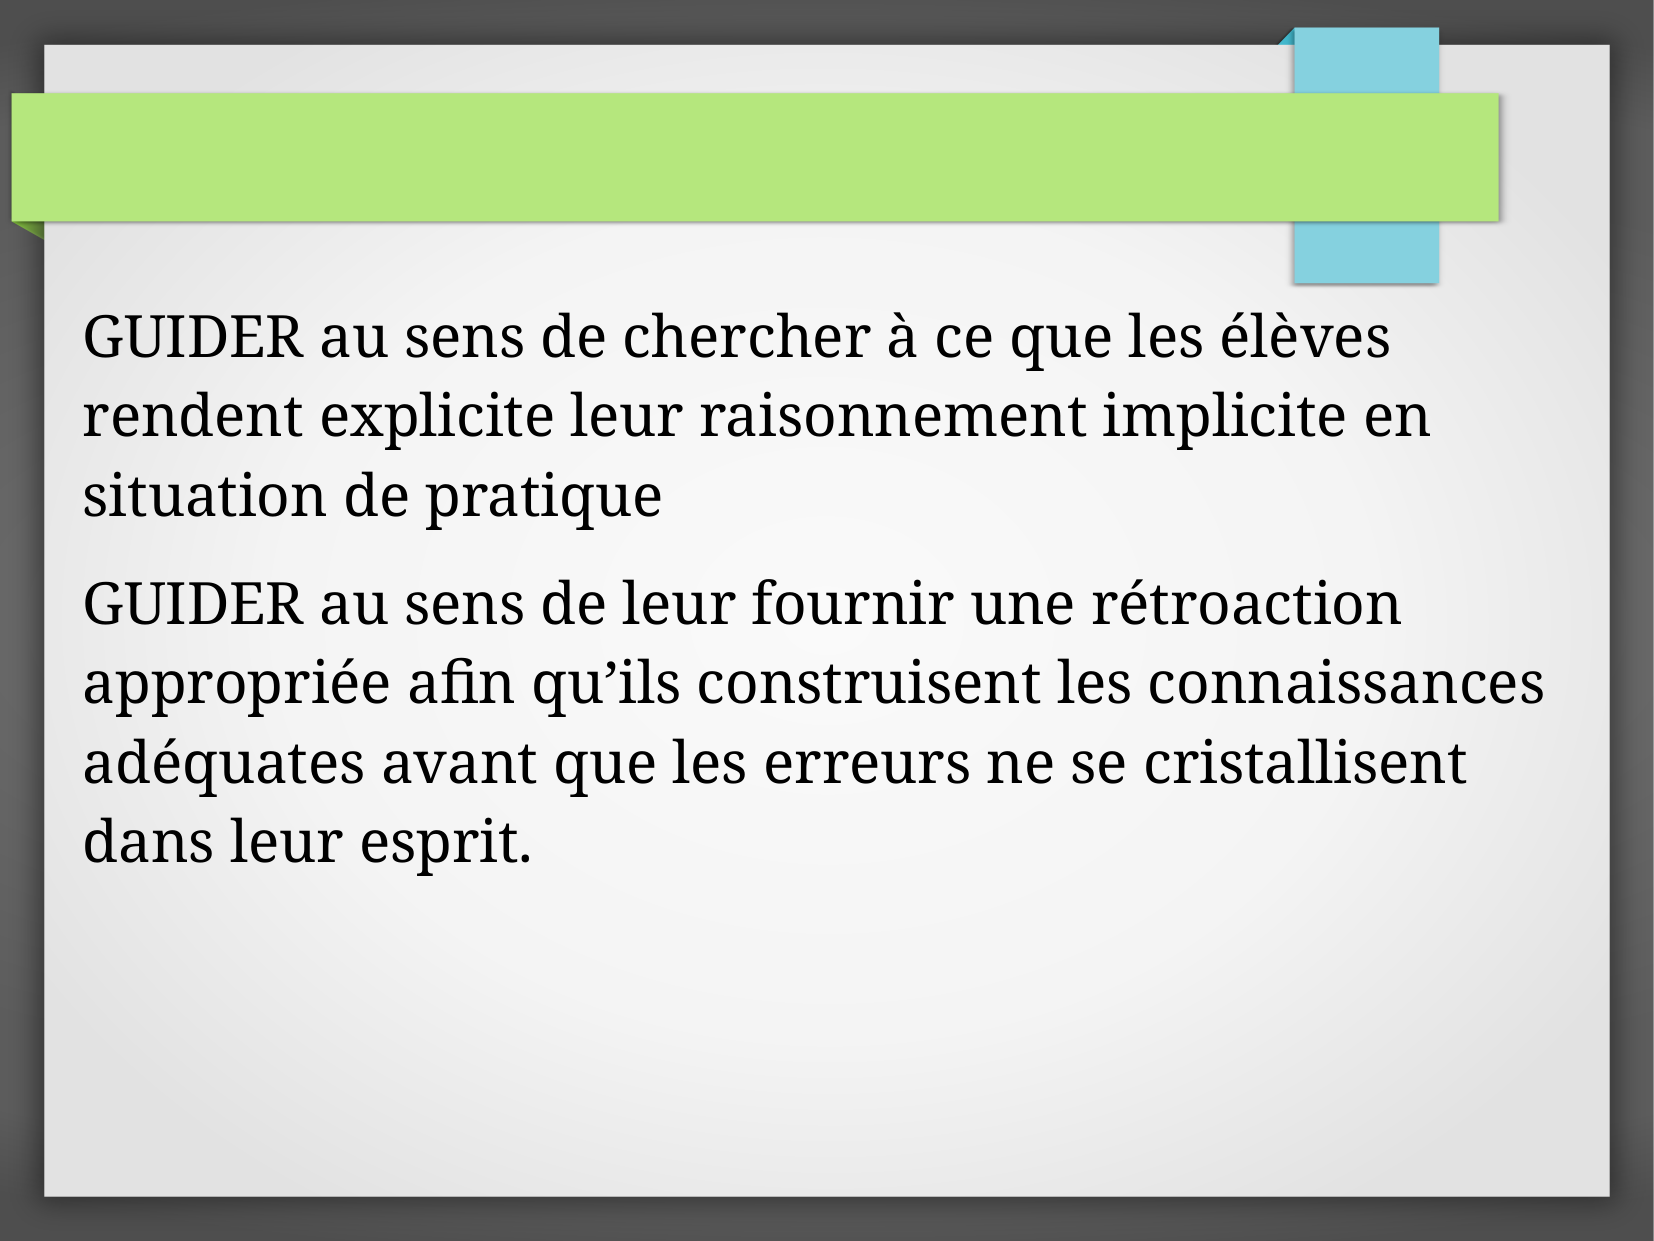

#
GUIDER au sens de chercher à ce que les élèves rendent explicite leur raisonnement implicite en situation de pratique
GUIDER au sens de leur fournir une rétroaction appropriée afin qu’ils construisent les connaissances adéquates avant que les erreurs ne se cristallisent dans leur esprit.